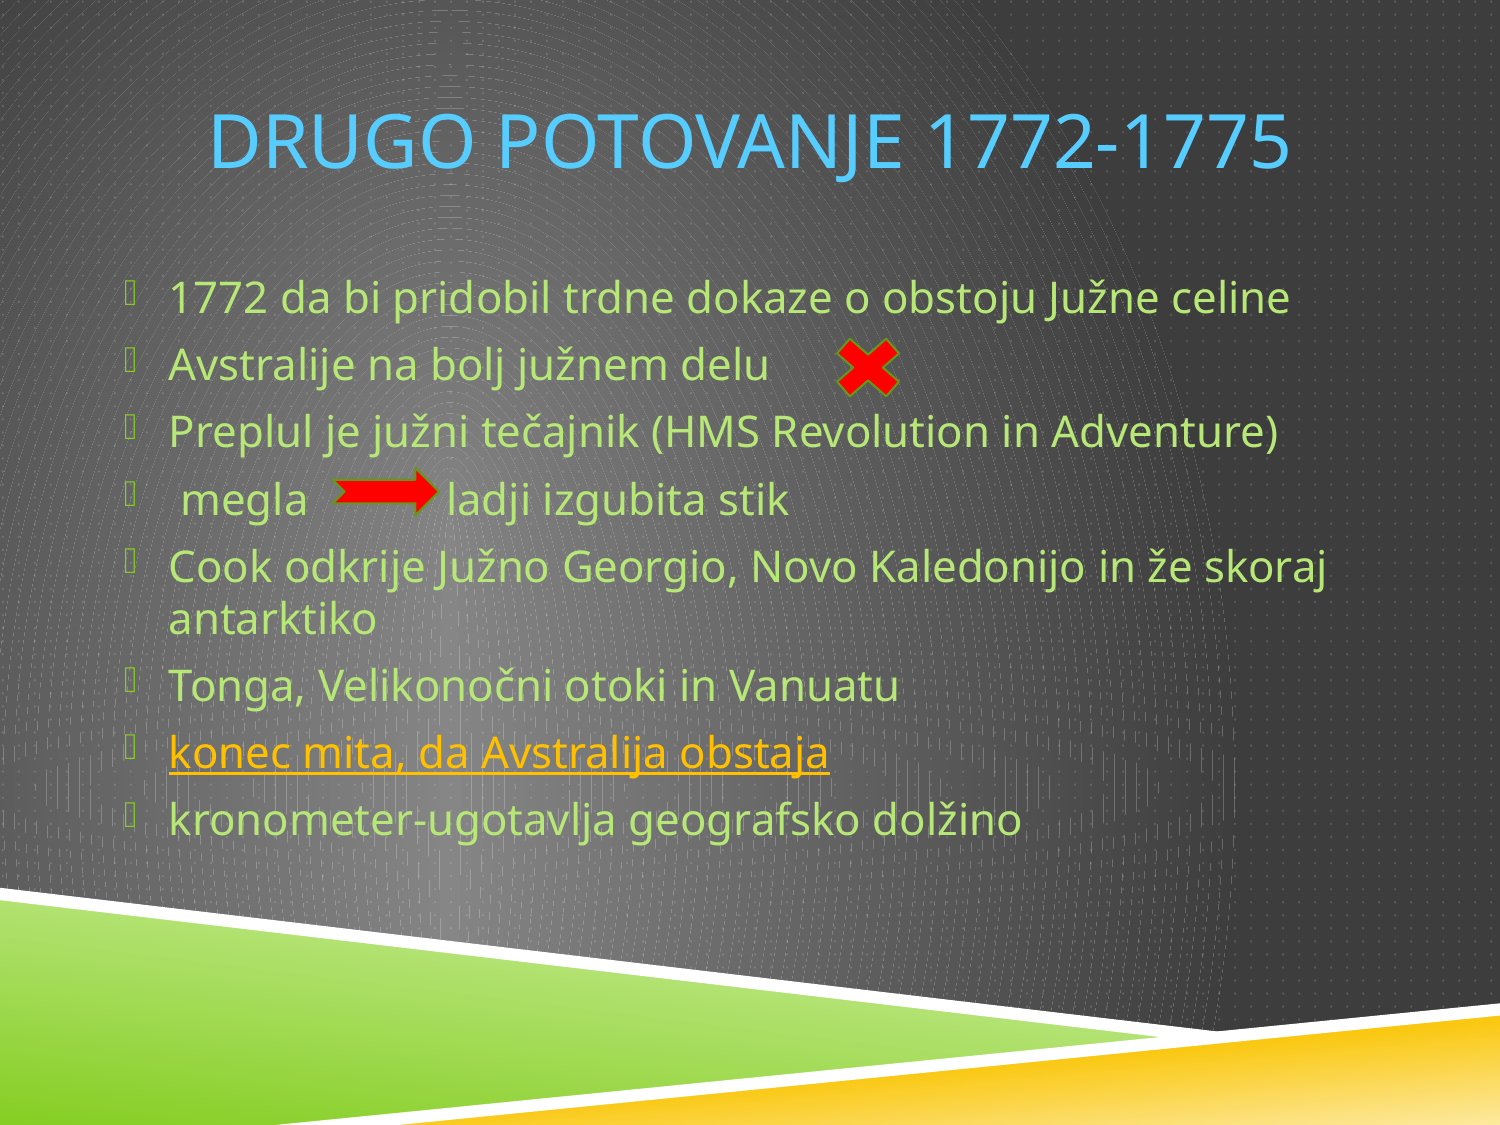

# Drugo potovanje 1772-1775
1772 da bi pridobil trdne dokaze o obstoju Južne celine
Avstralije na bolj južnem delu
Preplul je južni tečajnik (HMS Revolution in Adventure)
 megla ladji izgubita stik
Cook odkrije Južno Georgio, Novo Kaledonijo in že skoraj antarktiko
Tonga, Velikonočni otoki in Vanuatu
konec mita, da Avstralija obstaja
kronometer-ugotavlja geografsko dolžino